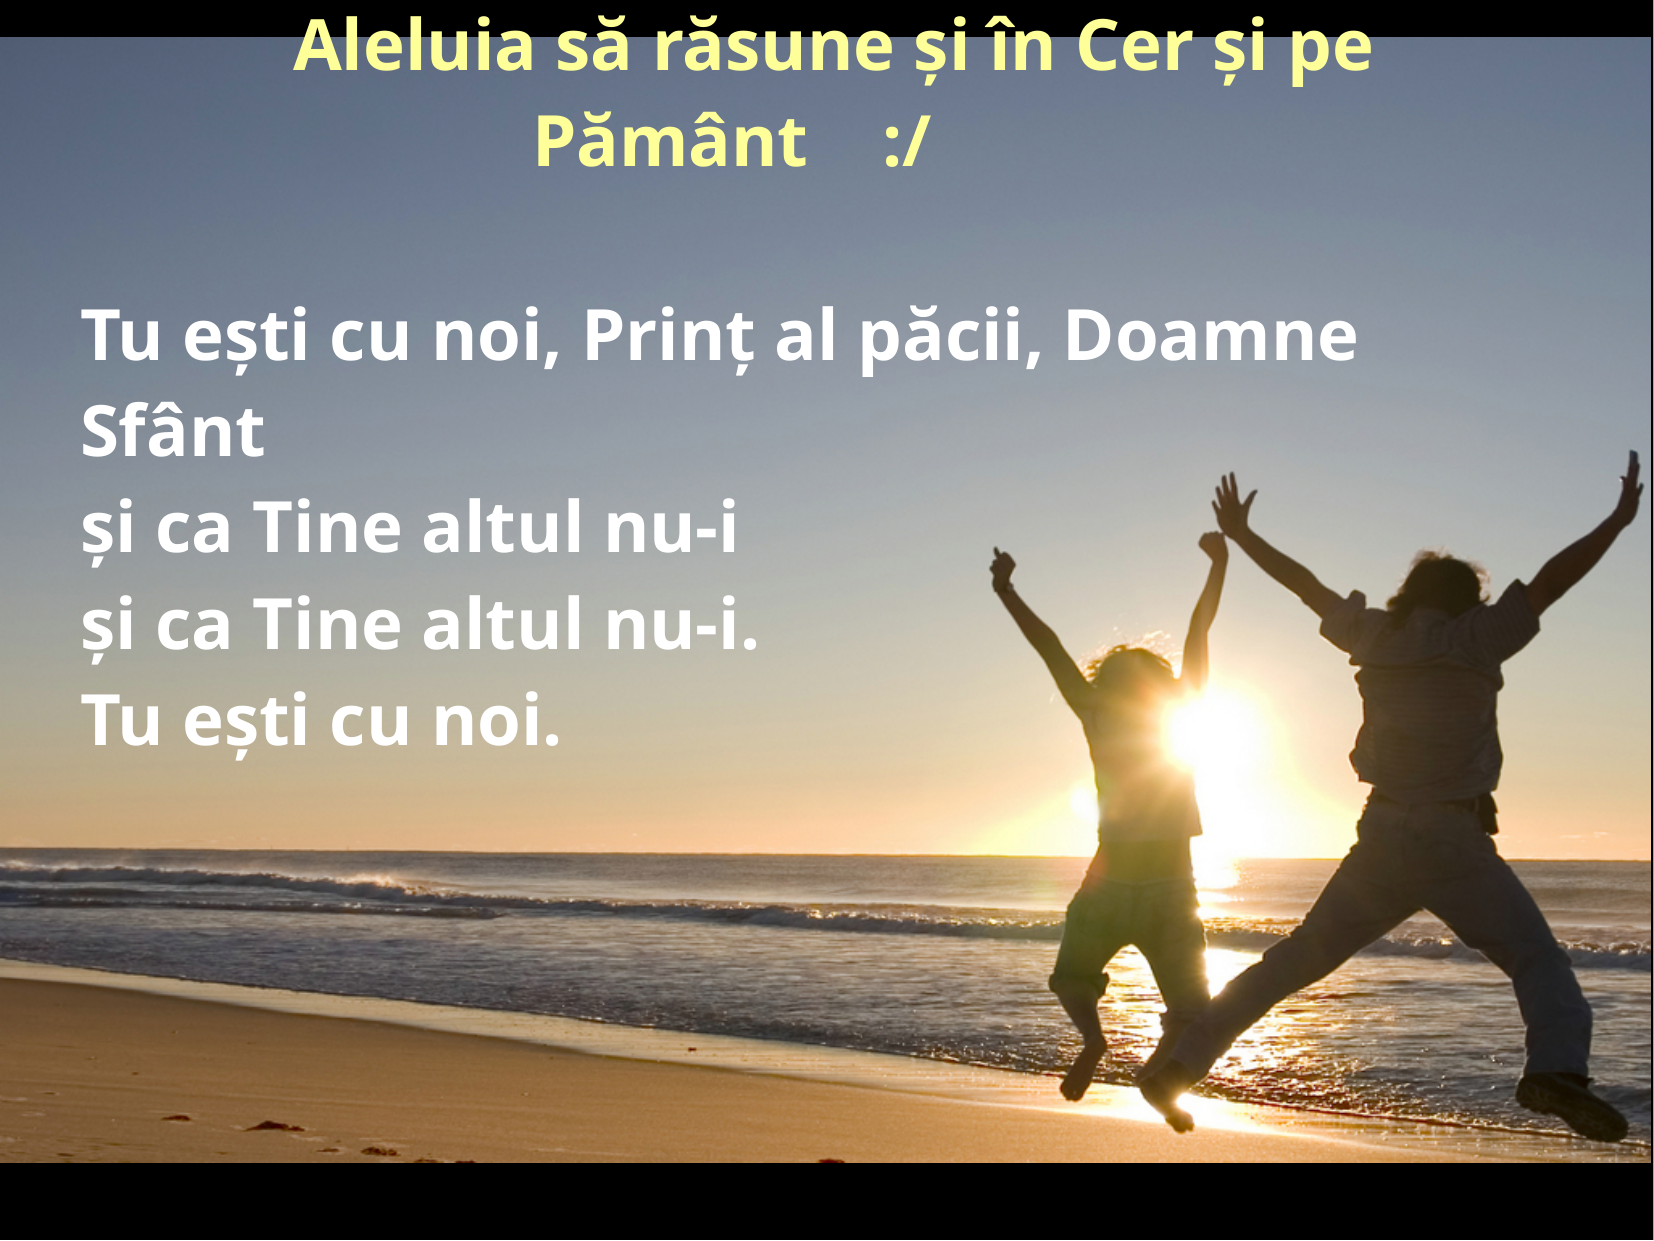

/: Lăudaţi pe Domnul, îngeri, oameni
 Aleluia să răsune şi în Cer şi pe Pământ :/
Tu eşti cu noi, Prinţ al păcii, Doamne Sfânt
şi ca Tine altul nu-i
şi ca Tine altul nu-i.
Tu eşti cu noi.